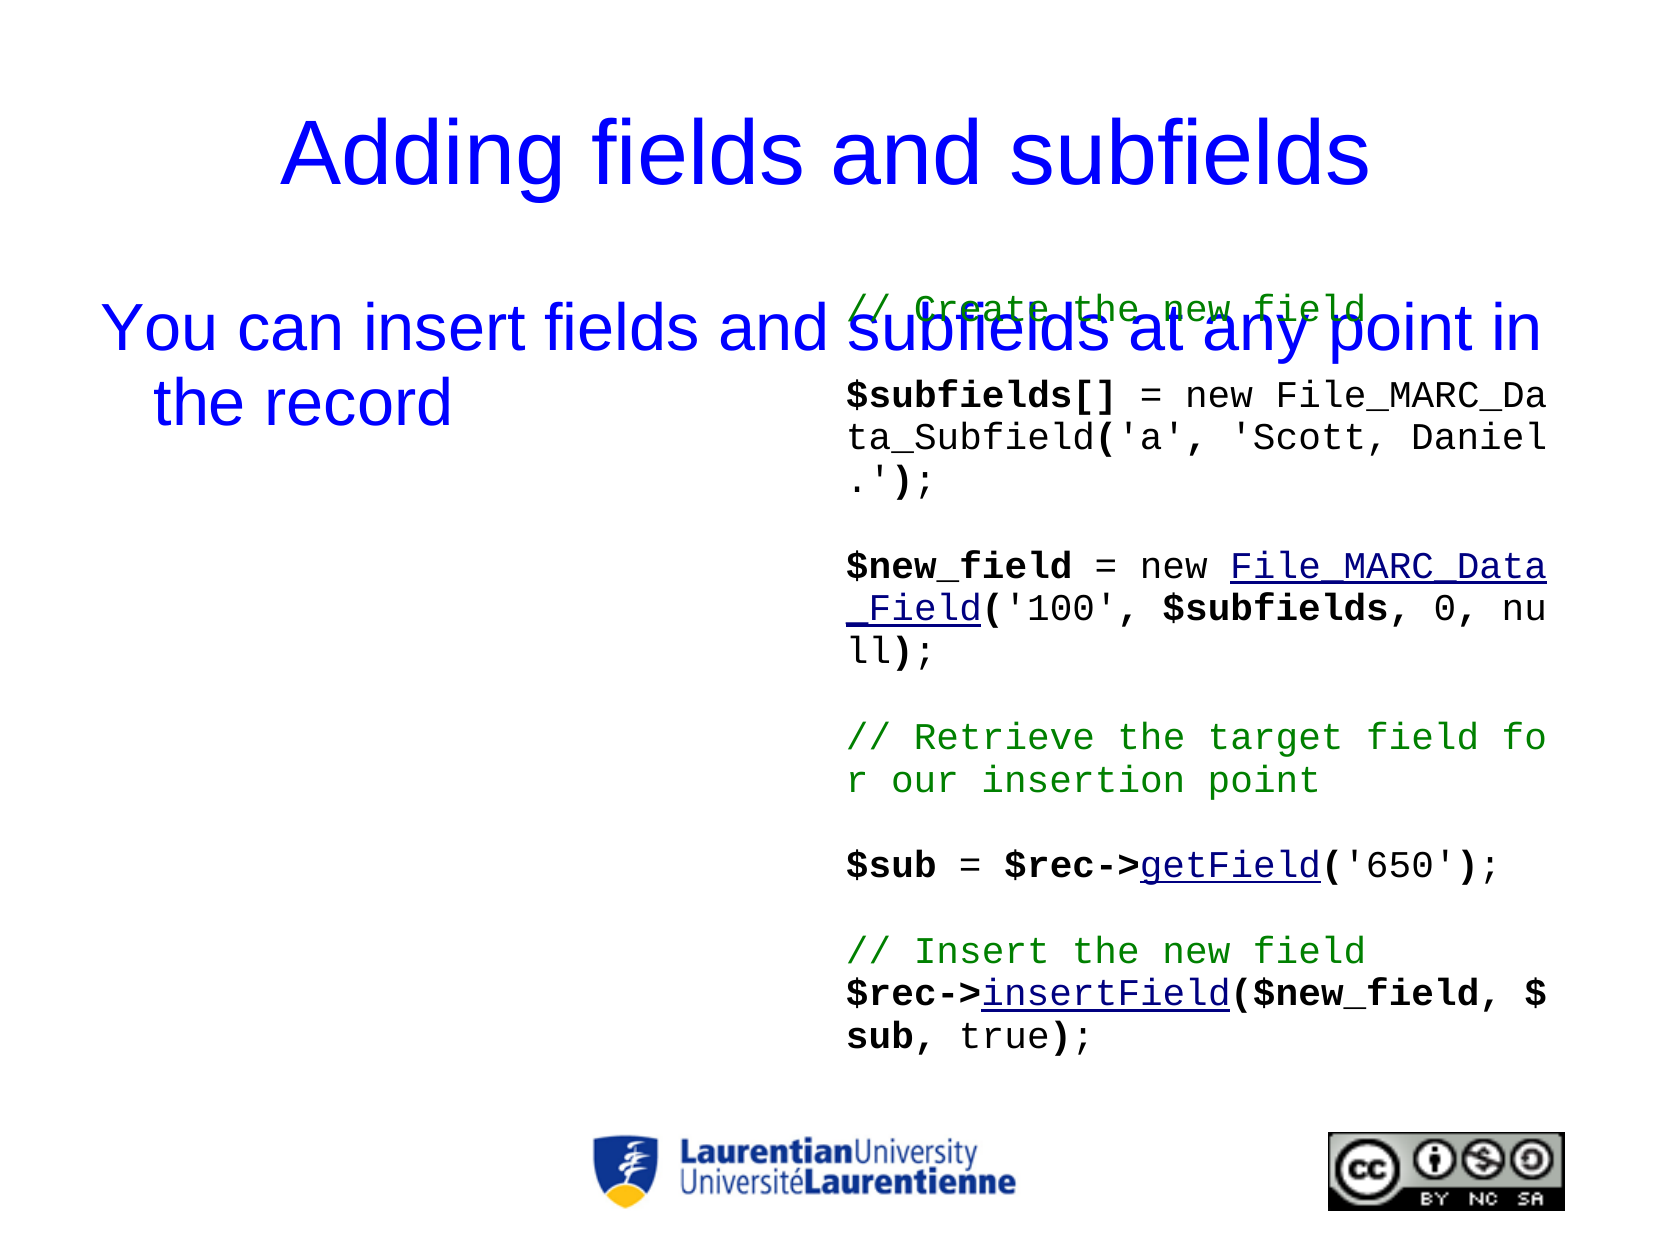

# Adding fields and subfields
You can insert fields and subfields at any point in the record